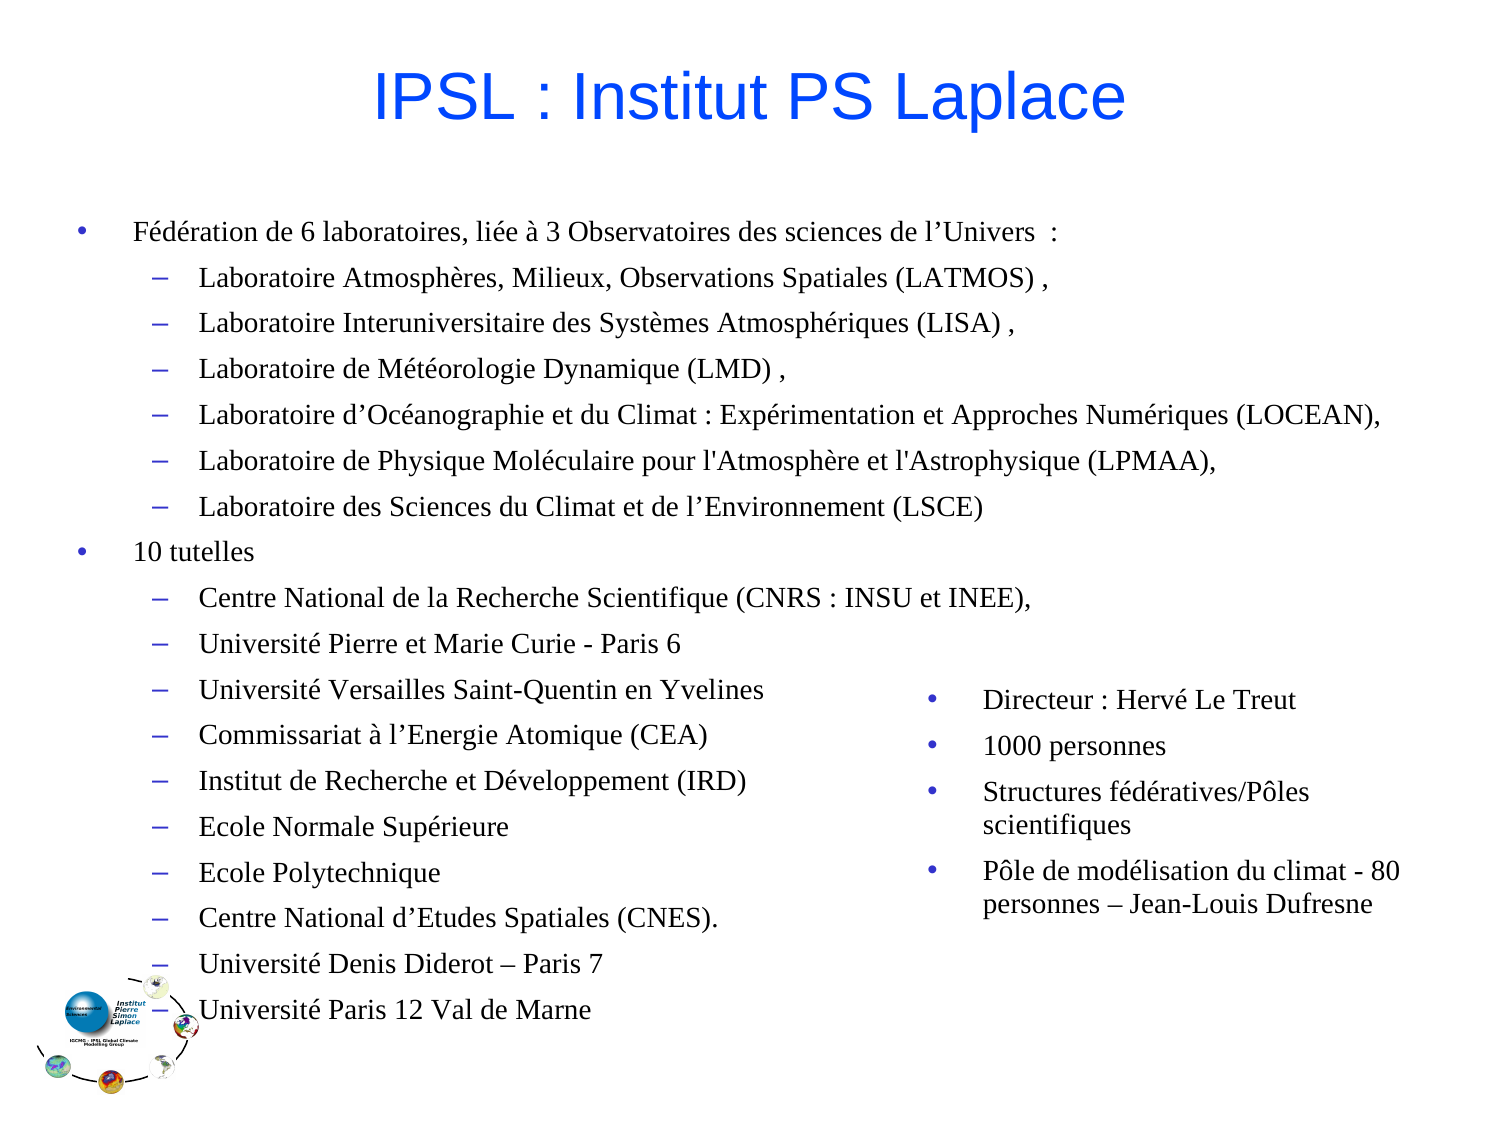

IPSL : Institut PS Laplace
Fédération de 6 laboratoires, liée à 3 Observatoires des sciences de l’Univers :
Laboratoire Atmosphères, Milieux, Observations Spatiales (LATMOS) ,
Laboratoire Interuniversitaire des Systèmes Atmosphériques (LISA) ,
Laboratoire de Météorologie Dynamique (LMD) ,
Laboratoire d’Océanographie et du Climat : Expérimentation et Approches Numériques (LOCEAN),
Laboratoire de Physique Moléculaire pour l'Atmosphère et l'Astrophysique (LPMAA),
Laboratoire des Sciences du Climat et de l’Environnement (LSCE)
10 tutelles
Centre National de la Recherche Scientifique (CNRS : INSU et INEE),
Université Pierre et Marie Curie - Paris 6
Université Versailles Saint-Quentin en Yvelines
Commissariat à l’Energie Atomique (CEA)
Institut de Recherche et Développement (IRD)
Ecole Normale Supérieure
Ecole Polytechnique
Centre National d’Etudes Spatiales (CNES).
Université Denis Diderot – Paris 7
Université Paris 12 Val de Marne
Directeur : Hervé Le Treut
1000 personnes
Structures fédératives/Pôles scientifiques
Pôle de modélisation du climat - 80 personnes – Jean-Louis Dufresne